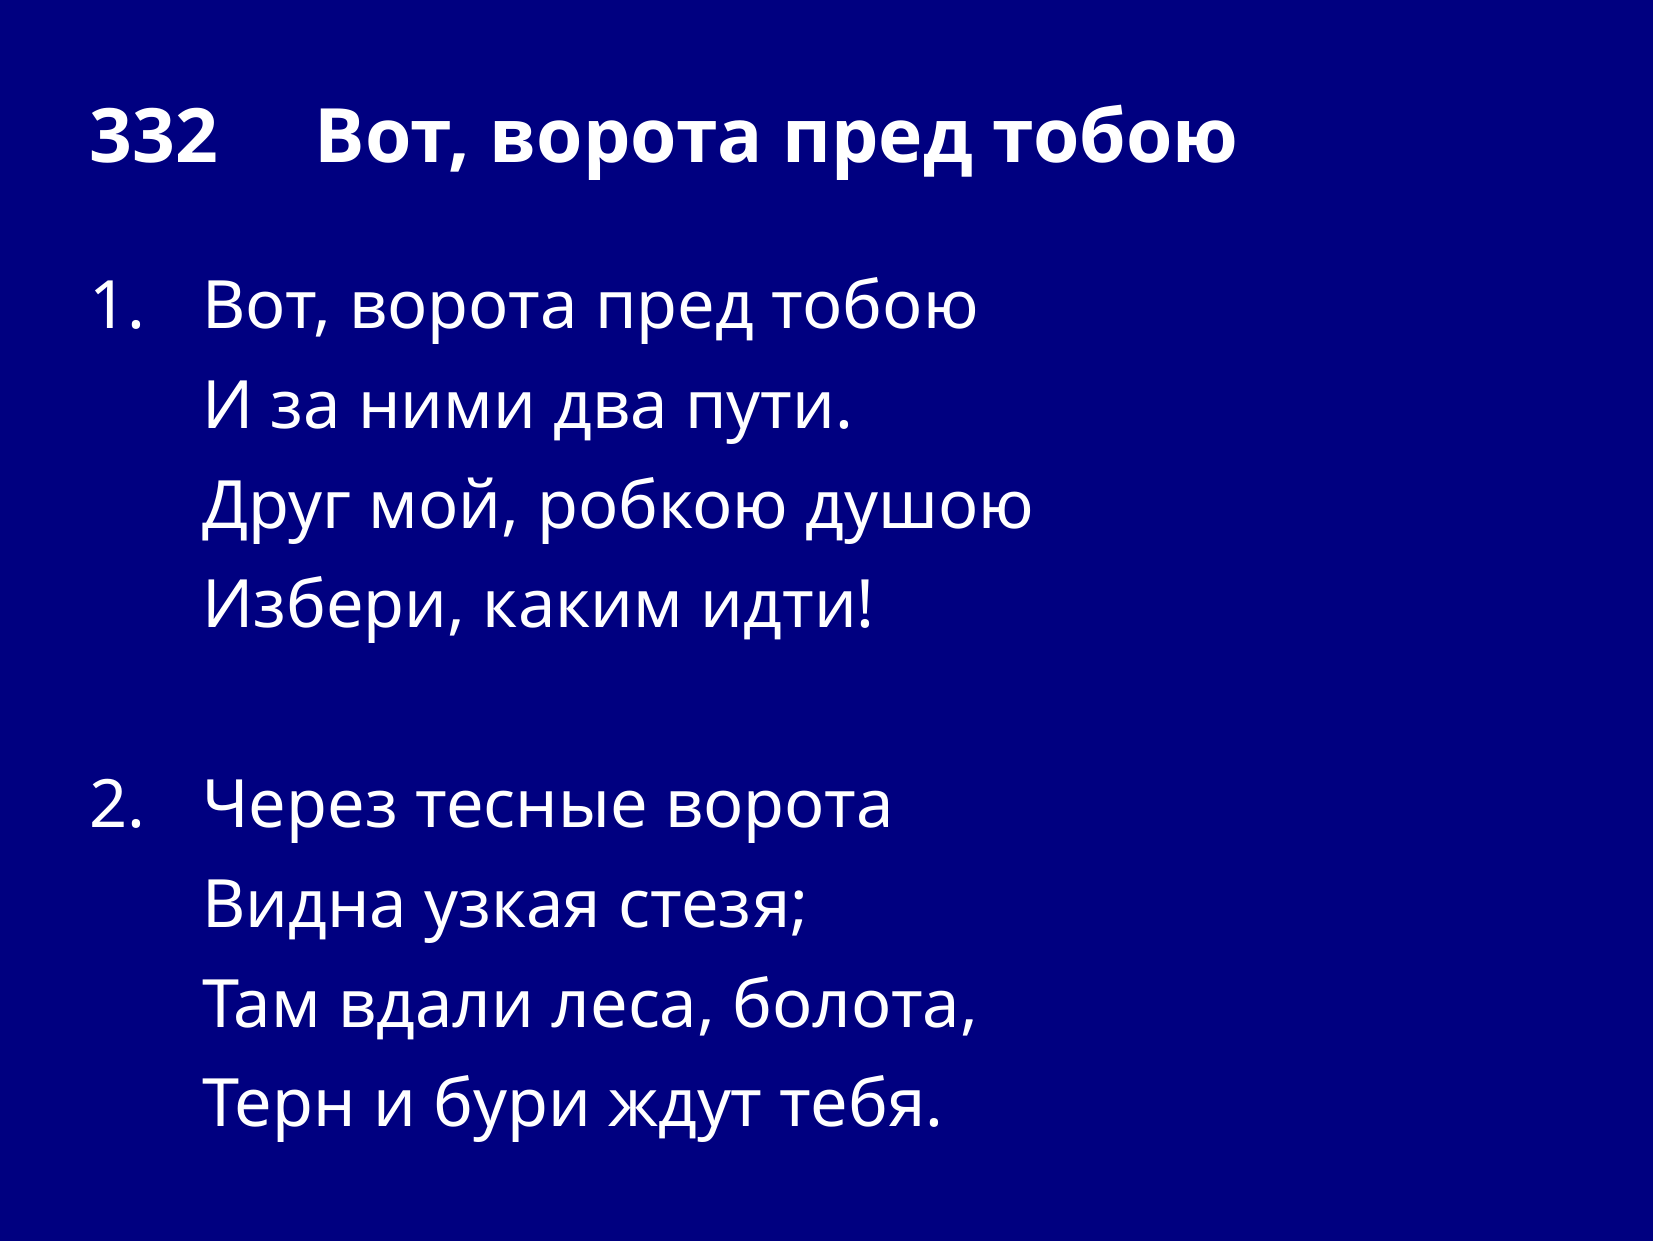

332	Вот, ворота пред тобою
1.	Вот, ворота пред тобою
	И за ними два пути.
	Друг мой, робкою душою
	Избери, каким идти!
2.	Через тесные ворота
	Видна узкая стезя;
	Там вдали леса, болота,
	Терн и бури ждут тебя.